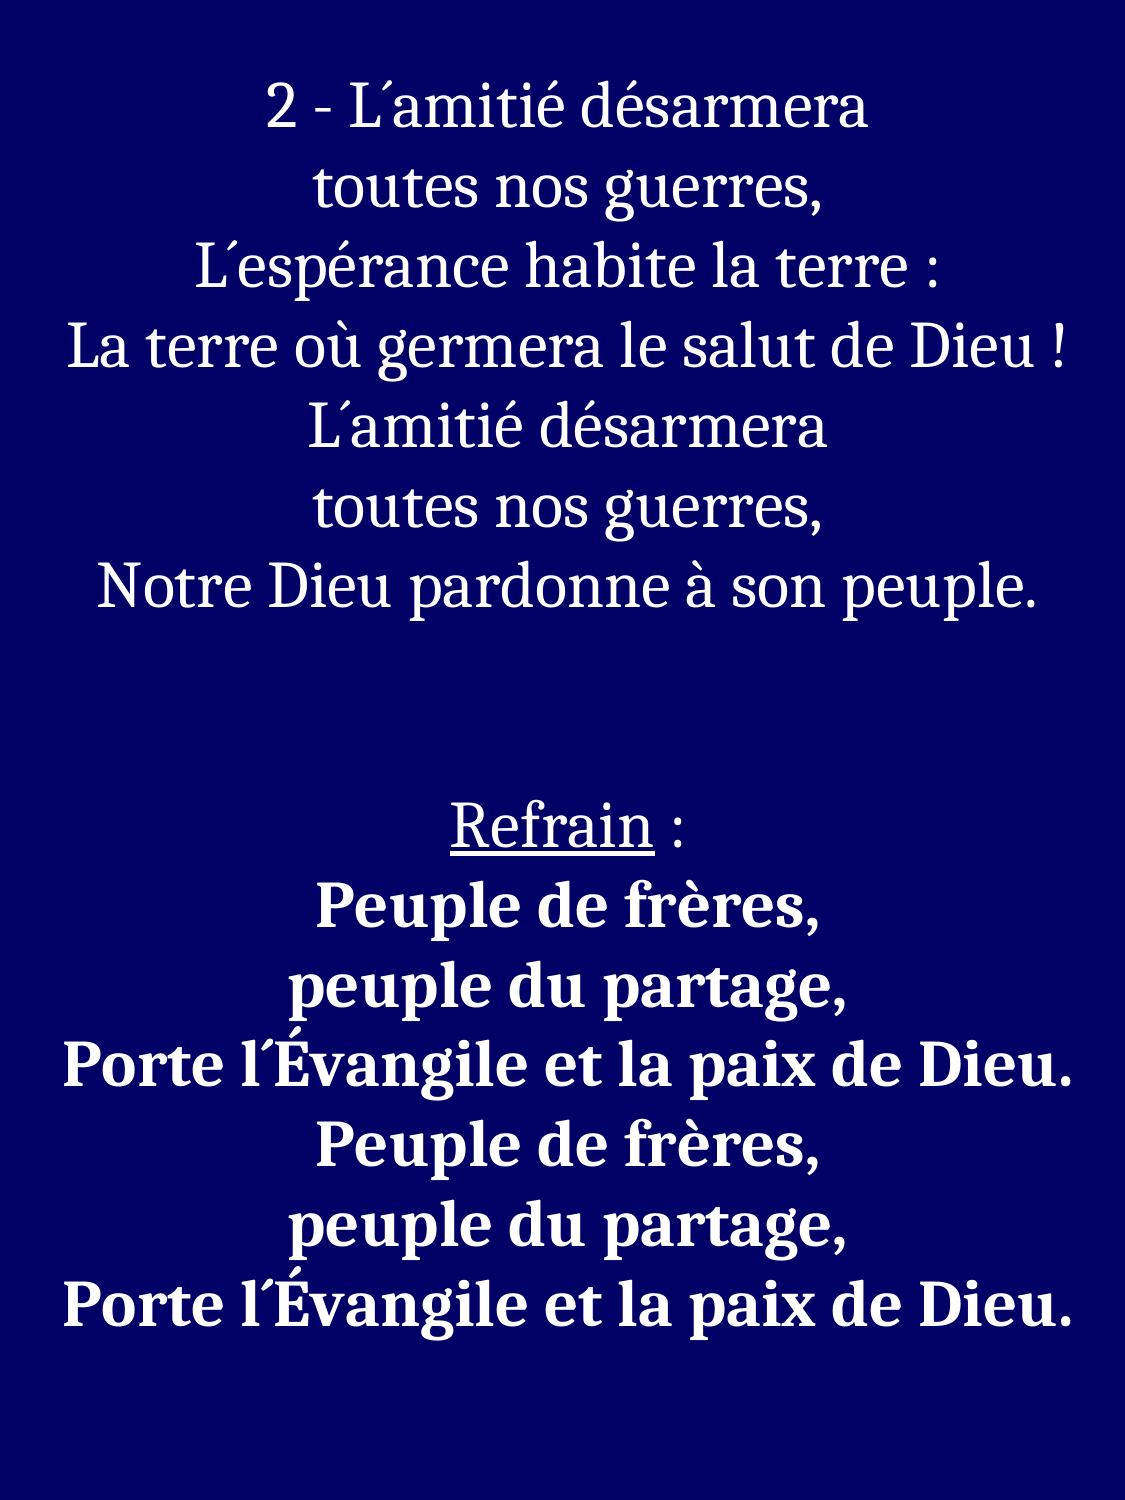

2 - L´amitié désarmera
toutes nos guerres,
L´espérance habite la terre :
La terre où germera le salut de Dieu !
L´amitié désarmera
toutes nos guerres,
Notre Dieu pardonne à son peuple.
Refrain :
Peuple de frères,
peuple du partage,
Porte l´Évangile et la paix de Dieu.
Peuple de frères,
peuple du partage,
Porte l´Évangile et la paix de Dieu.